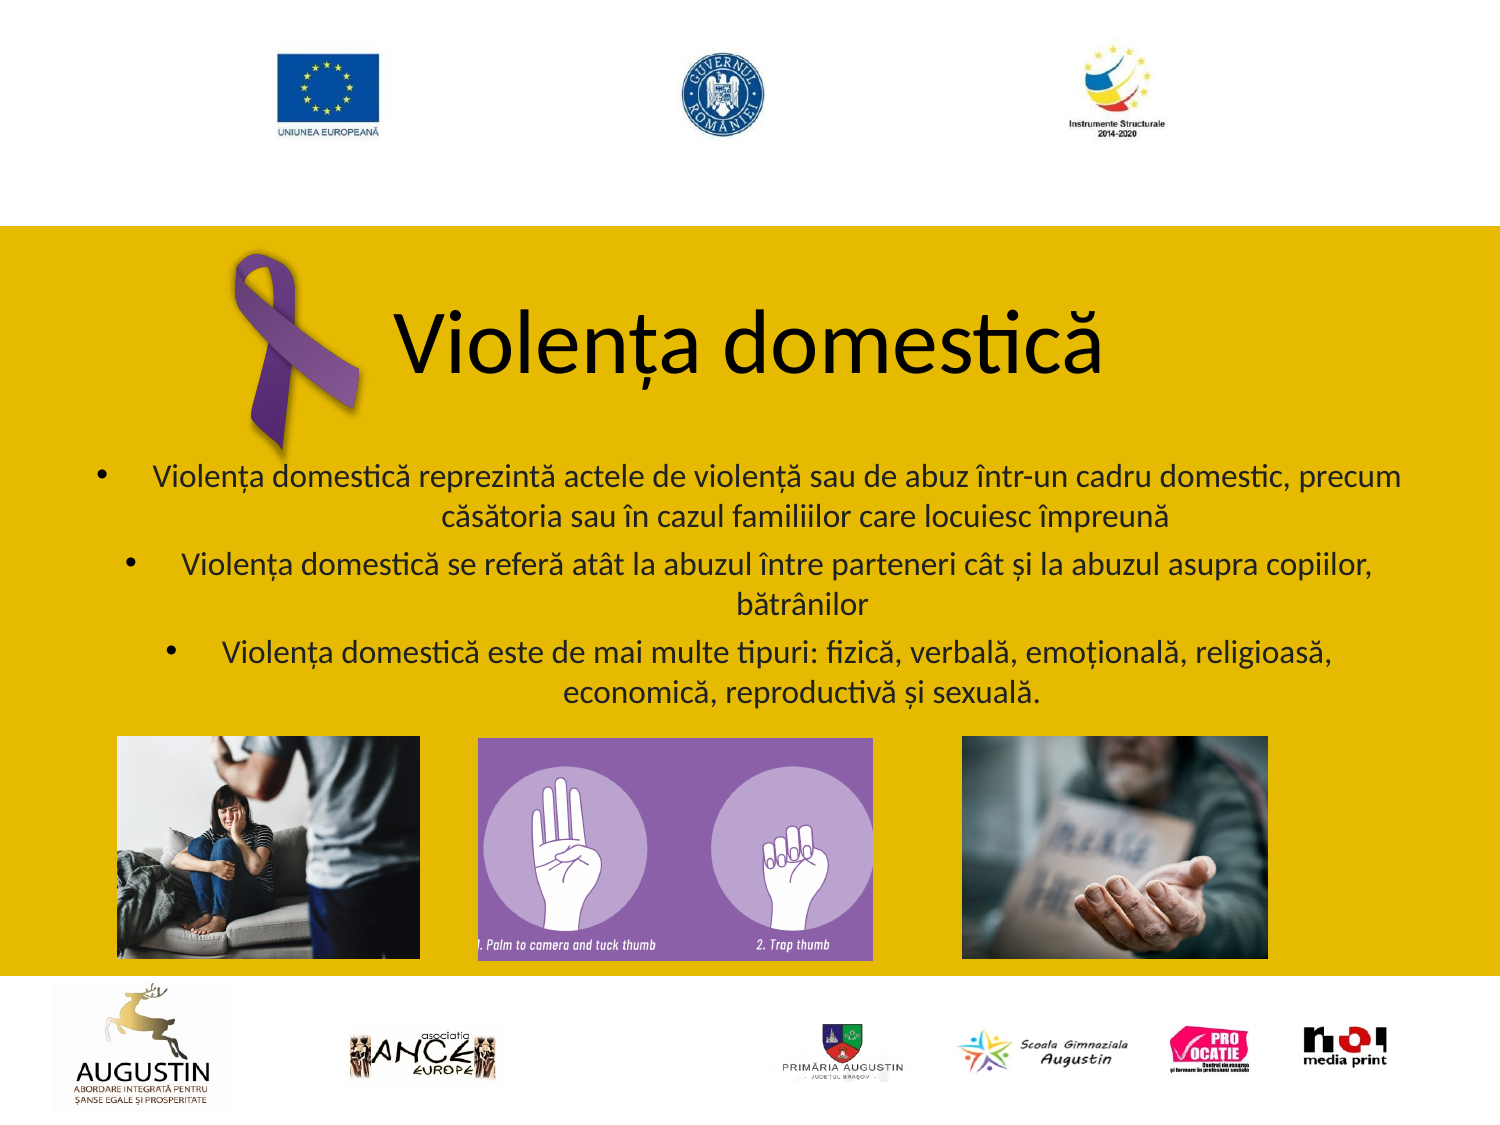

# Violența domestică
Violența domestică reprezintă actele de violență sau de abuz într-un cadru domestic, precum căsătoria sau în cazul familiilor care locuiesc împreună
Violența domestică se referă atât la abuzul între parteneri cât și la abuzul asupra copiilor, bătrânilor
Violența domestică este de mai multe tipuri: fizică, verbală, emoțională, religioasă, economică, reproductivă și sexuală.